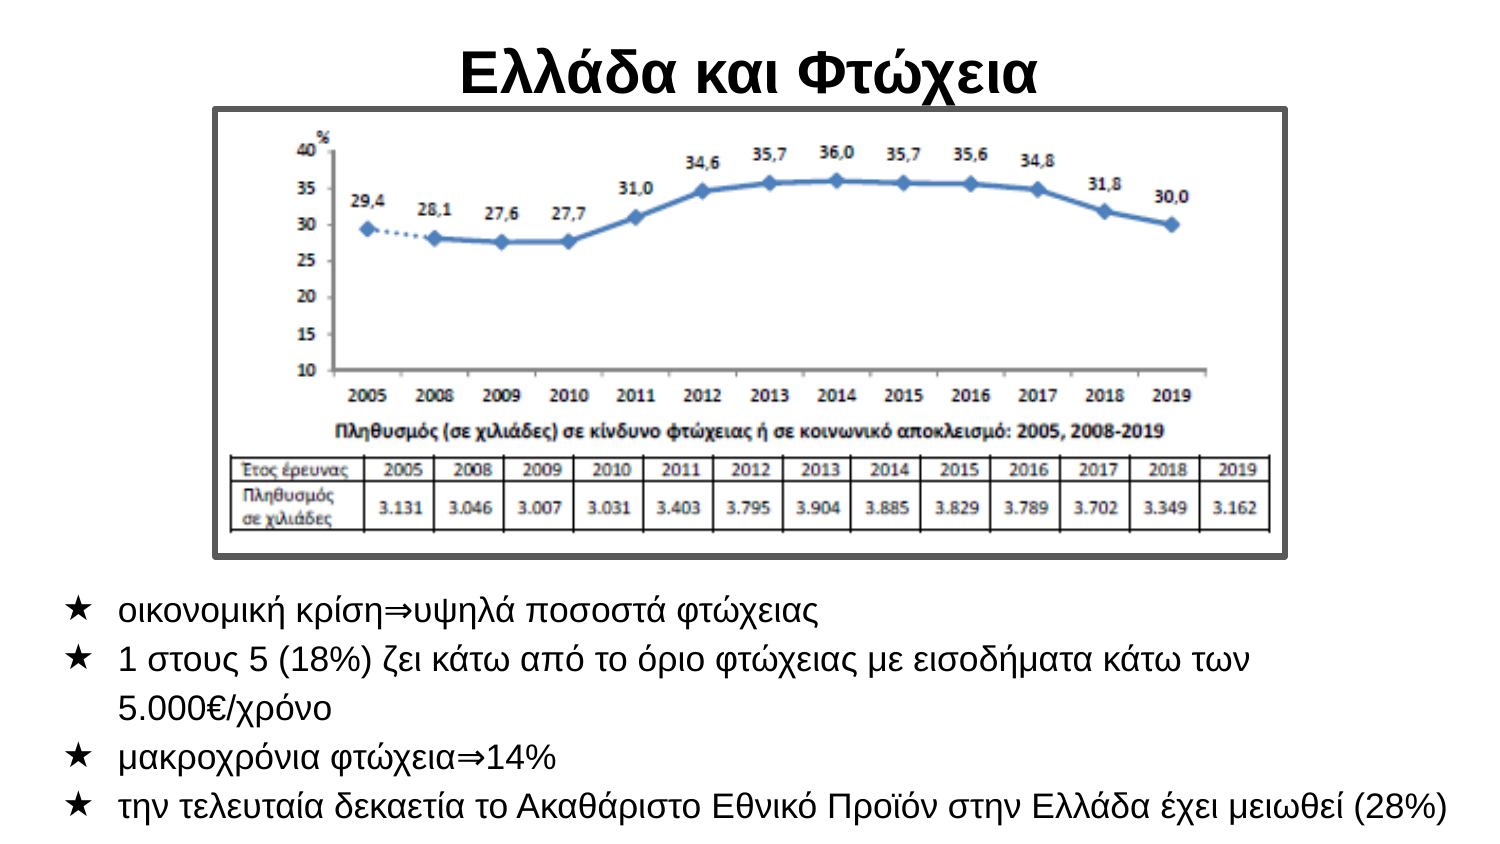

# Ελλάδα και Φτώχεια
οικονομική κρίση⇒υψηλά ποσοστά φτώχειας
1 στους 5 (18%) ζει κάτω από το όριο φτώχειας με εισοδήματα κάτω των 5.000€/χρόνο
μακροχρόνια φτώχεια⇒14%
την τελευταία δεκαετία το Ακαθάριστο Εθνικό Προϊόν στην Ελλάδα έχει μειωθεί (28%)